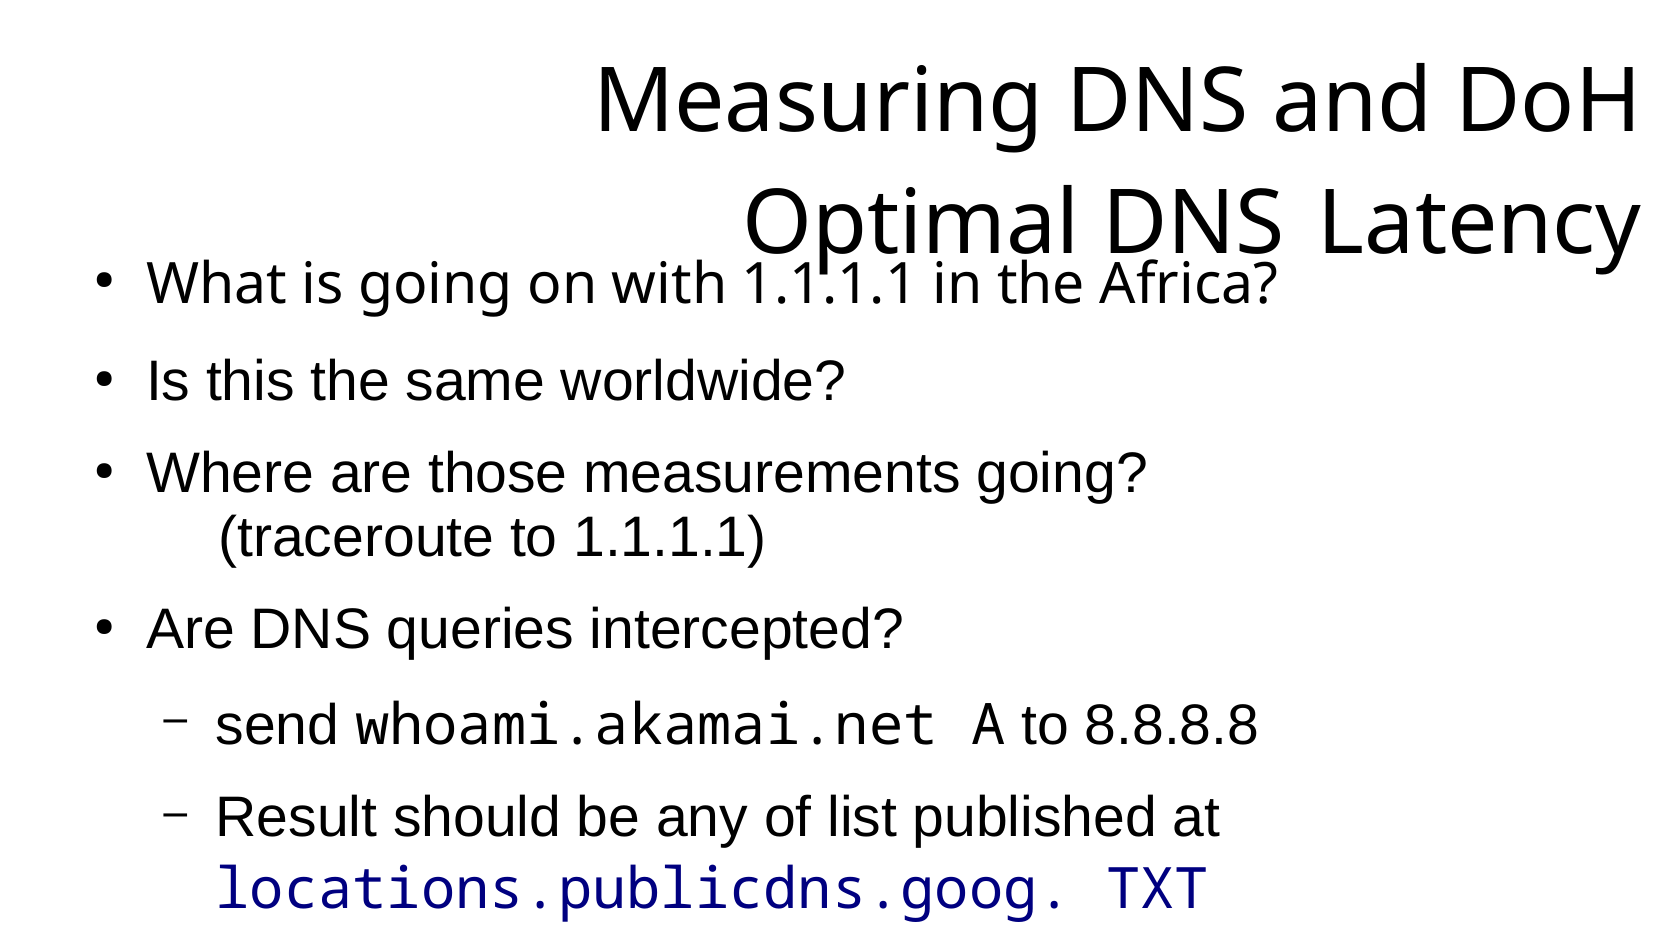

# Measuring DNS and DoH Optimal DNS Latency
What is going on with 1.1.1.1 in the Africa?
Is this the same worldwide?
Where are those measurements going?
	(traceroute to 1.1.1.1)
Are DNS queries intercepted?
send whoami.akamai.net A to 8.8.8.8
Result should be any of list published at
locations.publicdns.goog. TXT